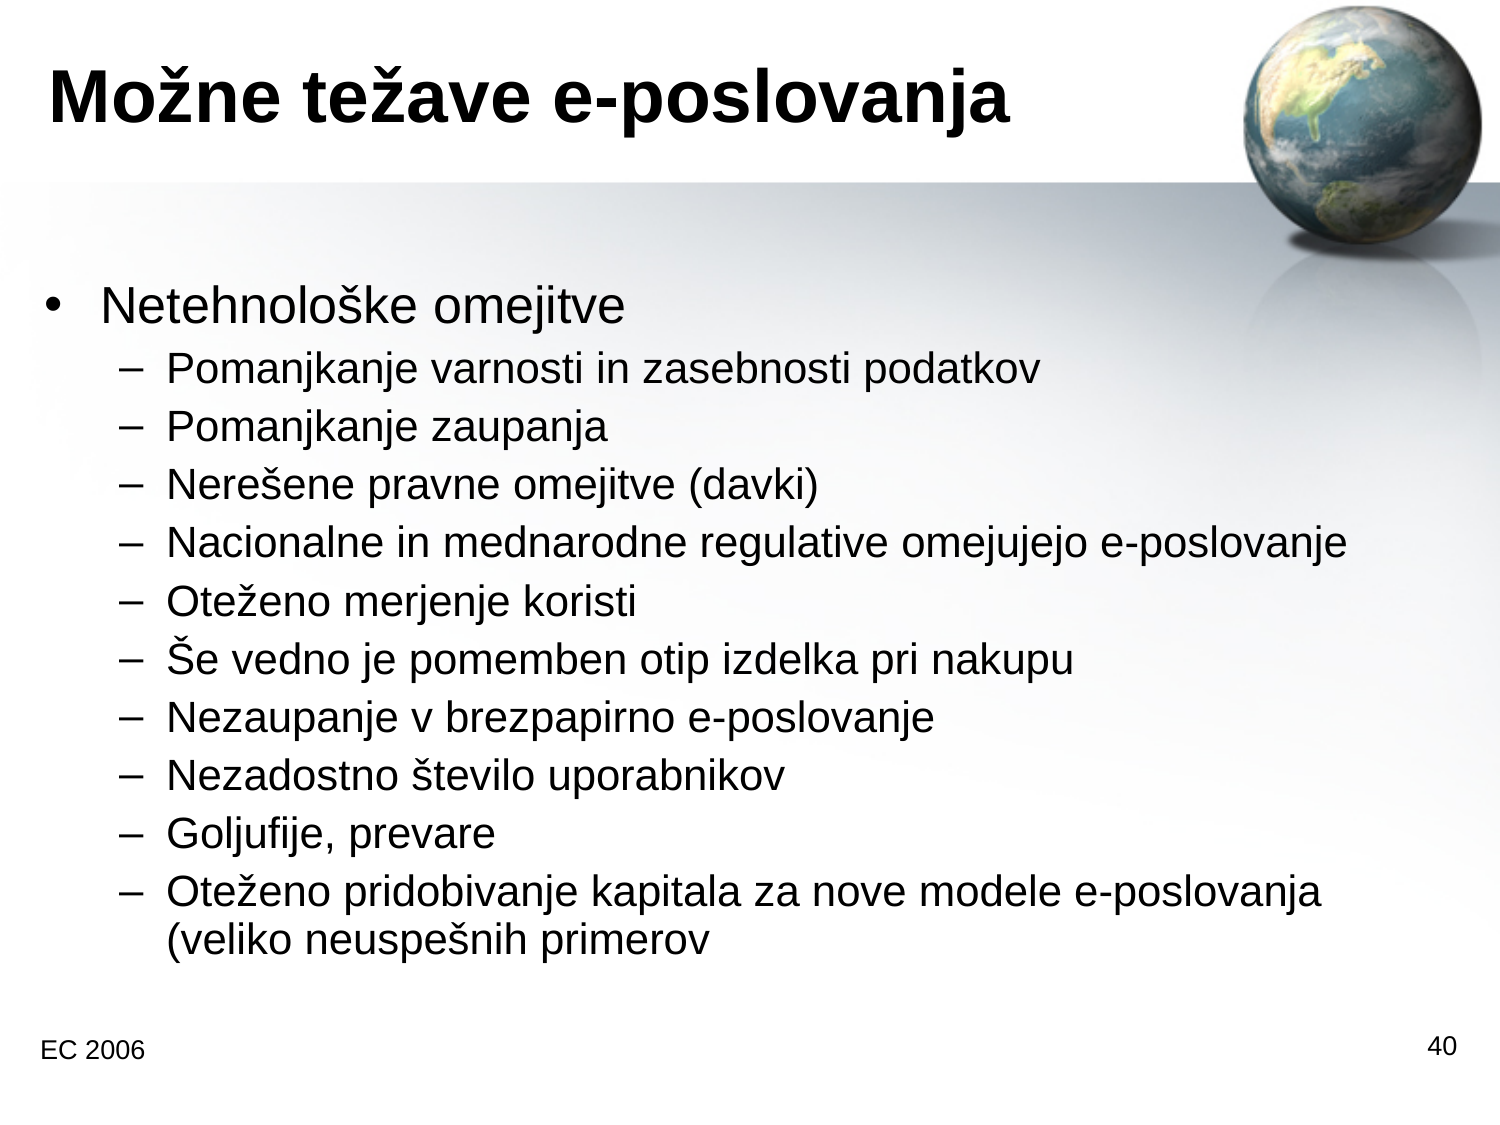

# Možne težave e-poslovanja
Netehnološke omejitve
Pomanjkanje varnosti in zasebnosti podatkov
Pomanjkanje zaupanja
Nerešene pravne omejitve (davki)
Nacionalne in mednarodne regulative omejujejo e-poslovanje
Oteženo merjenje koristi
Še vedno je pomemben otip izdelka pri nakupu
Nezaupanje v brezpapirno e-poslovanje
Nezadostno število uporabnikov
Goljufije, prevare
Oteženo pridobivanje kapitala za nove modele e-poslovanja (veliko neuspešnih primerov
EC 2006